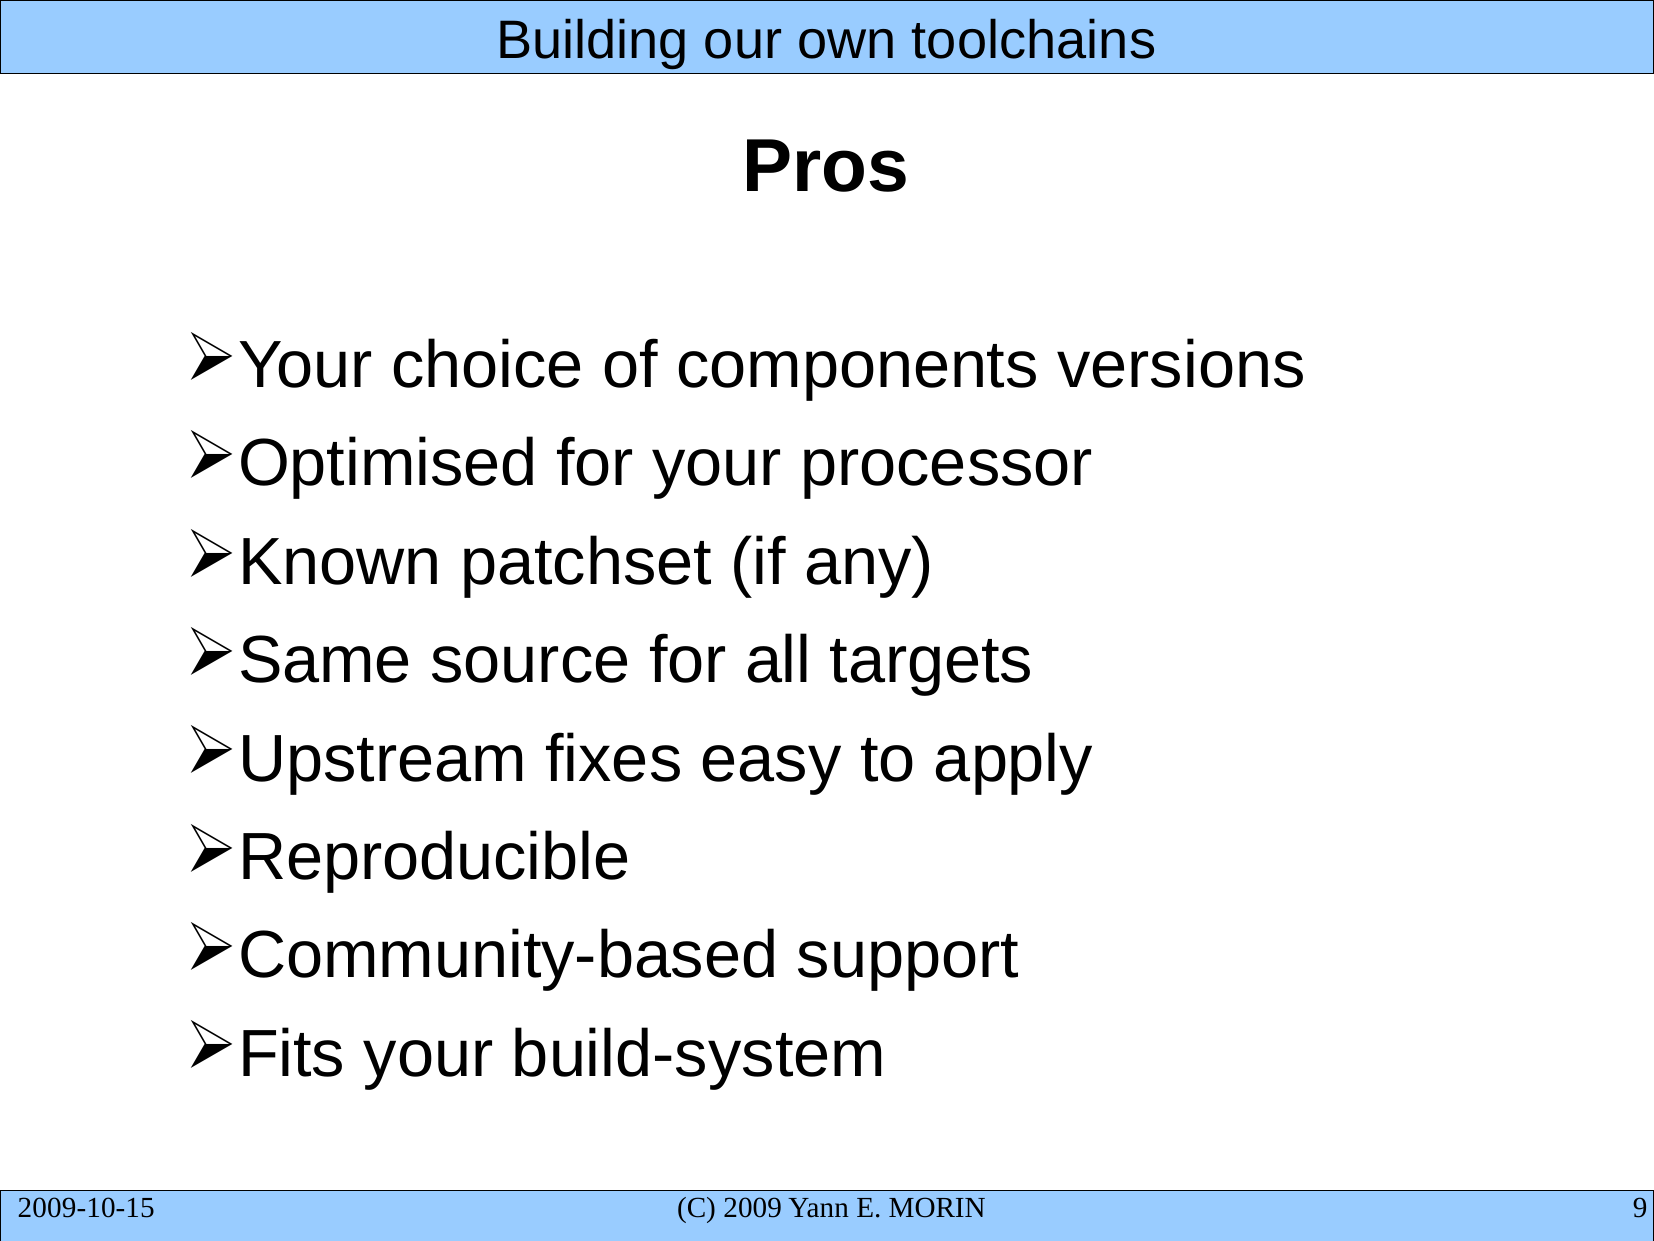

# Building our own toolchains
Pros
Your choice of components versions
Optimised for your processor
Known patchset (if any)
Same source for all targets
Upstream fixes easy to apply
Reproducible
Community-based support
Fits your build-system
2009-10-15
(C) 2009 Yann E. MORIN
9